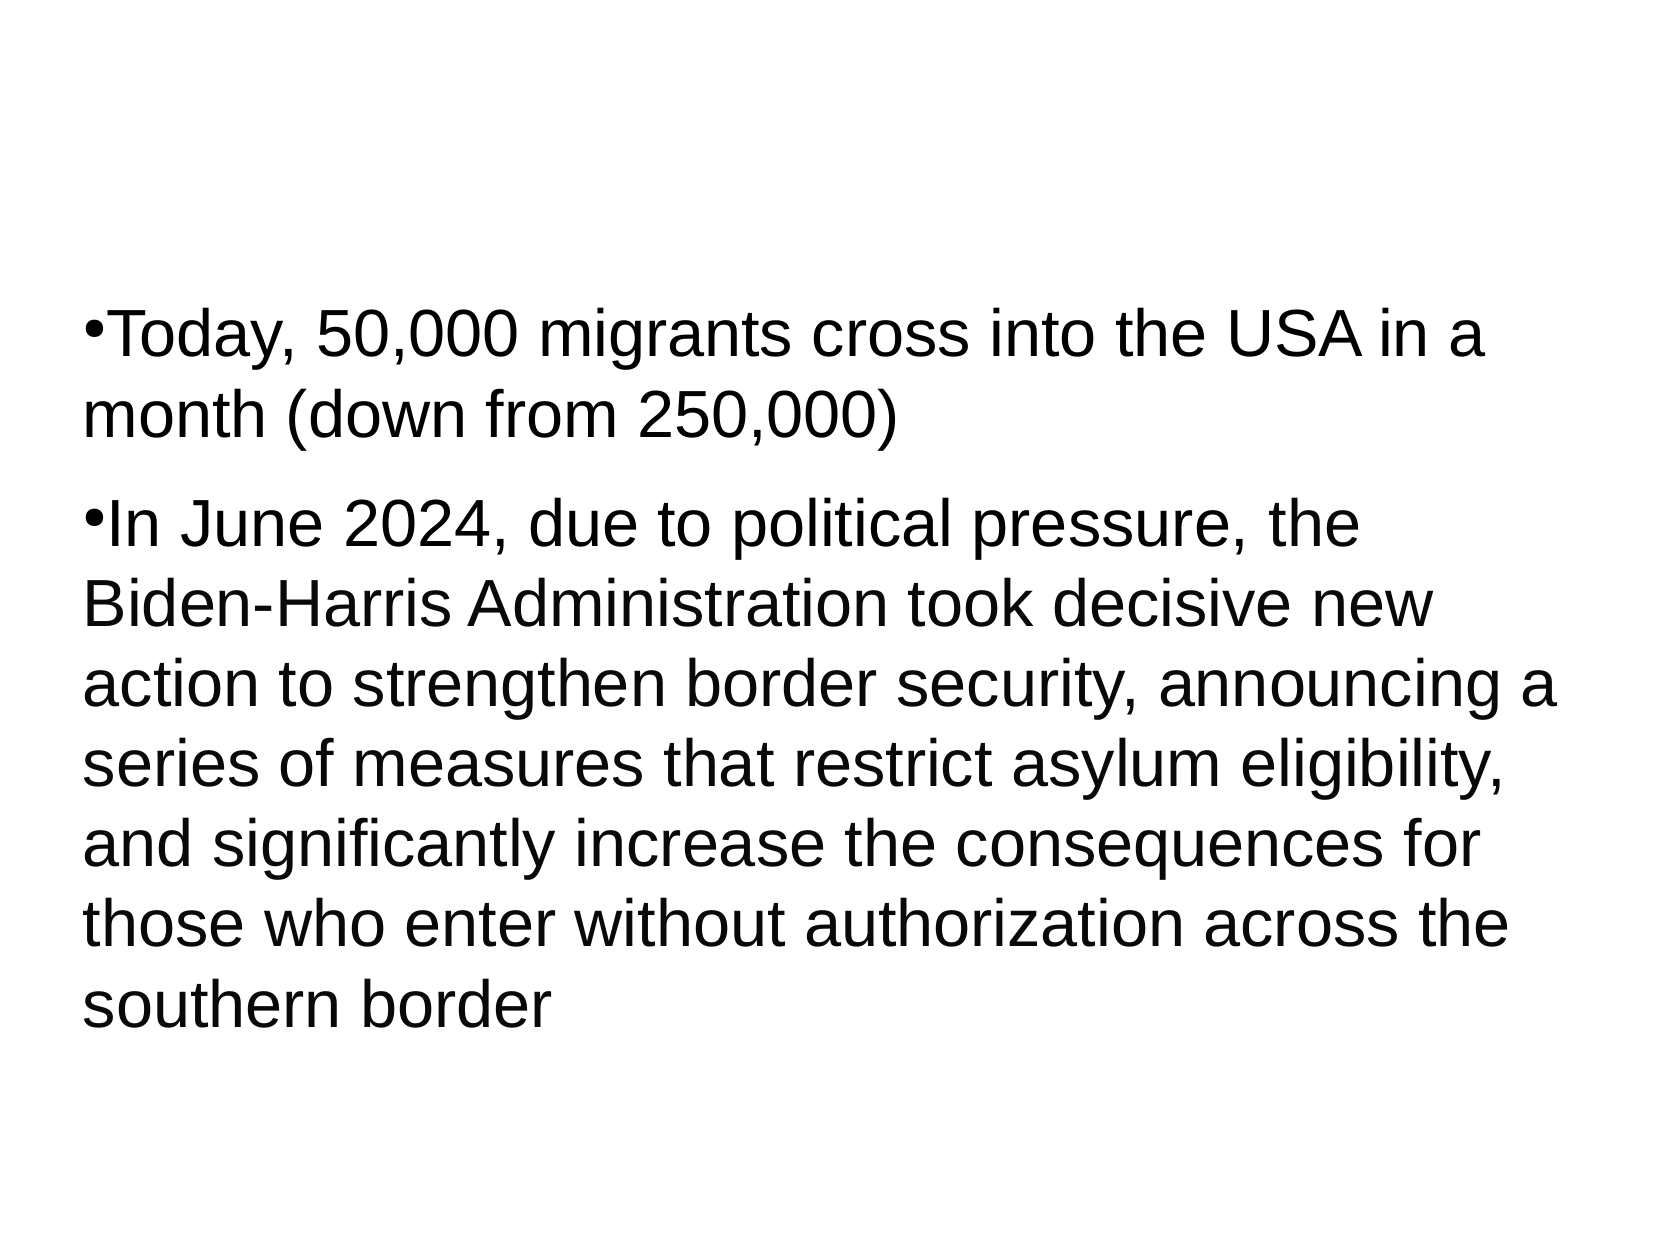

#
Today, 50,000 migrants cross into the USA in a month (down from 250,000)
In June 2024, due to political pressure, the Biden-Harris Administration took decisive new action to strengthen border security, announcing a series of measures that restrict asylum eligibility, and significantly increase the consequences for those who enter without authorization across the southern border